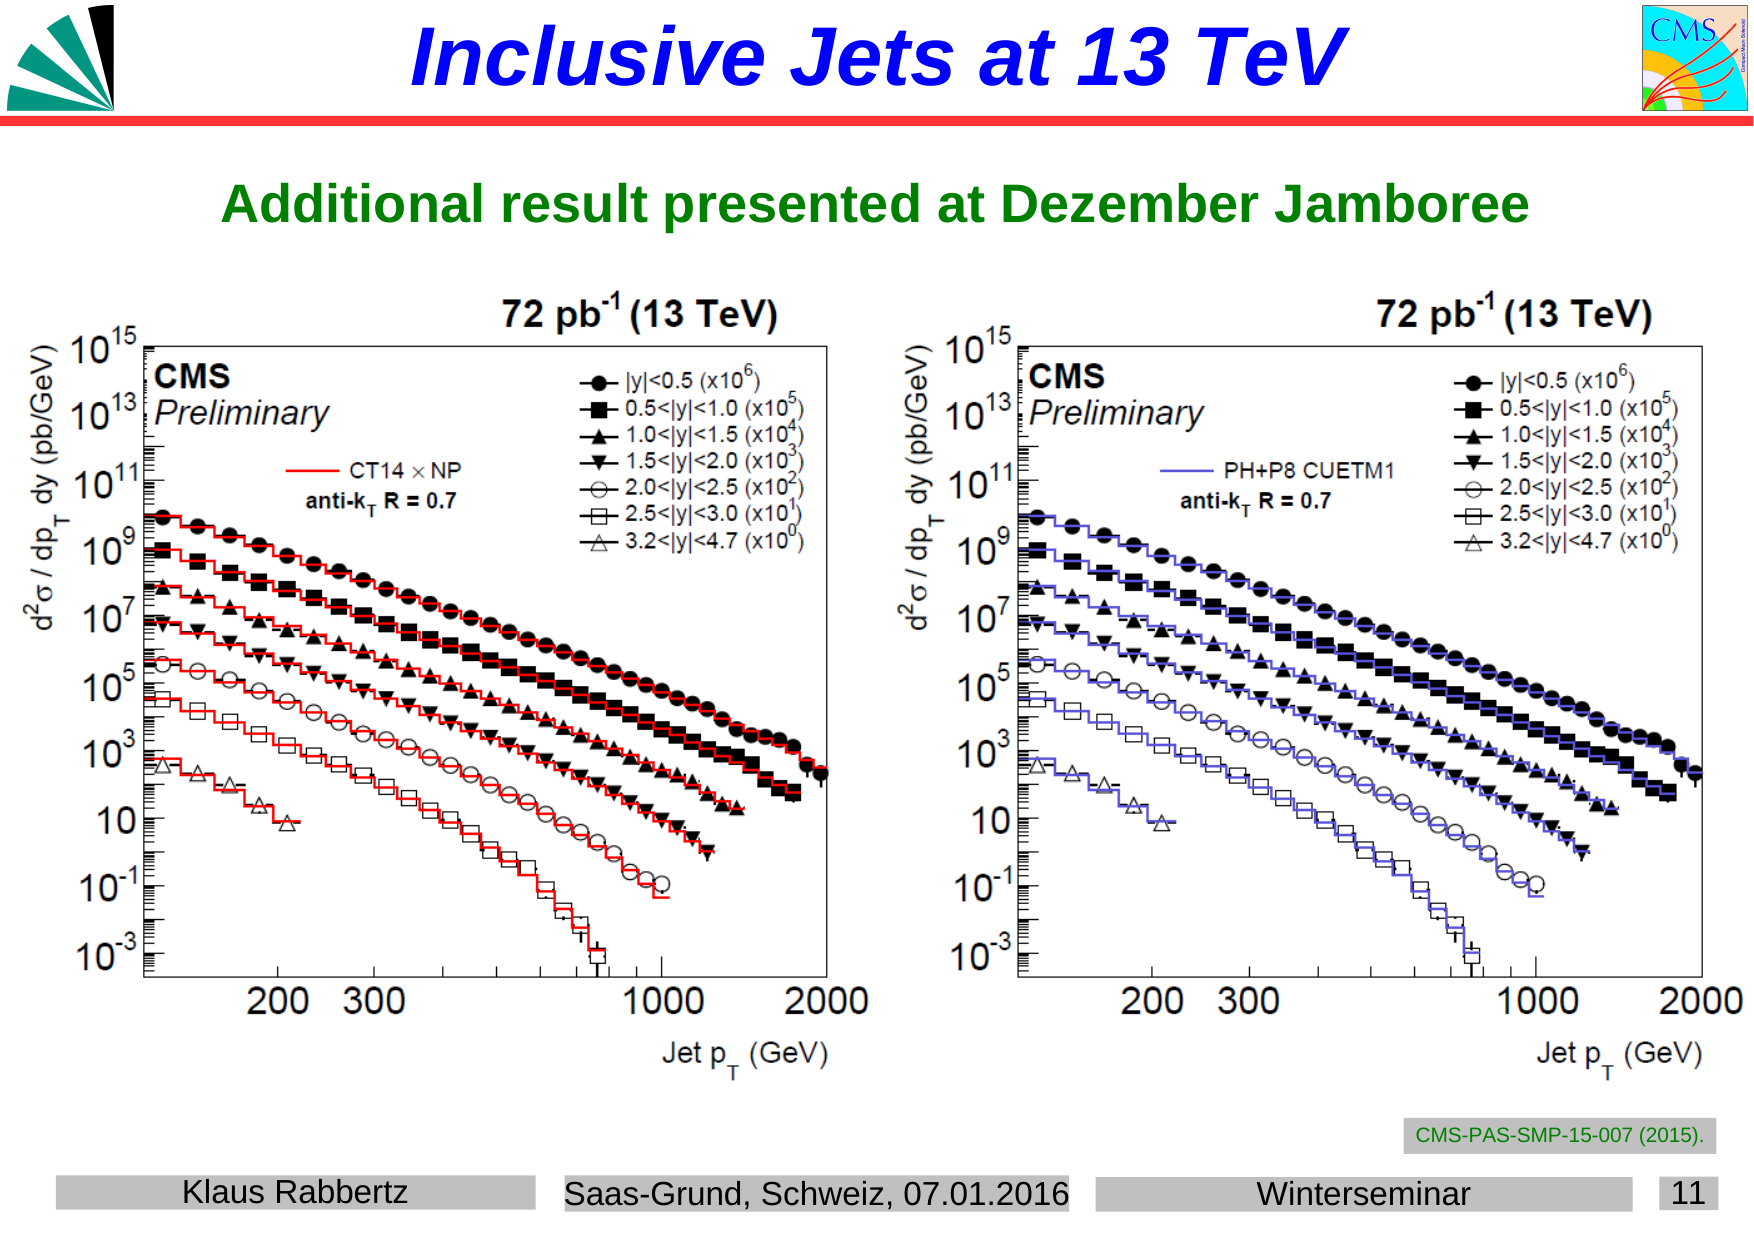

# Inclusive Jets at 13 TeV
Additional result presented at Dezember Jamboree
CMS-PAS-SMP-15-007 (2015).